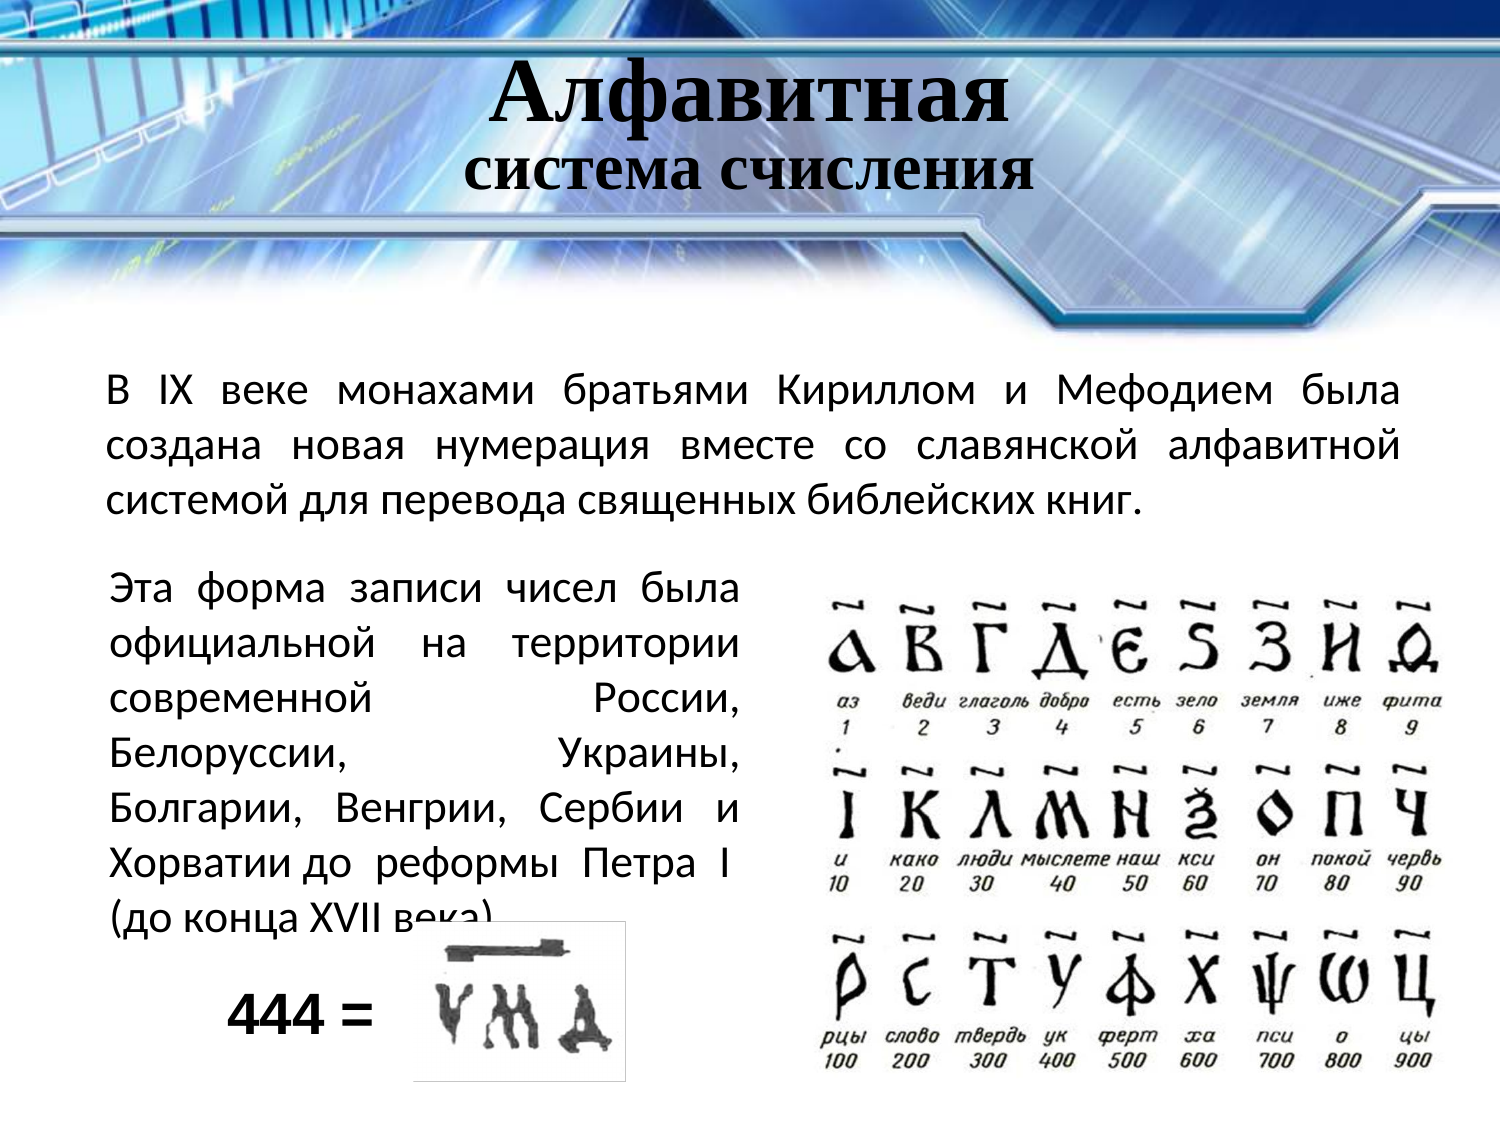

# Алфавитная система счисления
В IX веке монахами братьями Кириллом и Мефодием была создана новая нумерация вместе со славянской алфавитной системой для перевода священных библейских книг.
Эта форма записи чисел была официальной на территории современной России, Белоруссии, Украины, Болгарии, Венгрии, Сербии и Хорватии до реформы Петра I  (до конца XVII века).
444 =